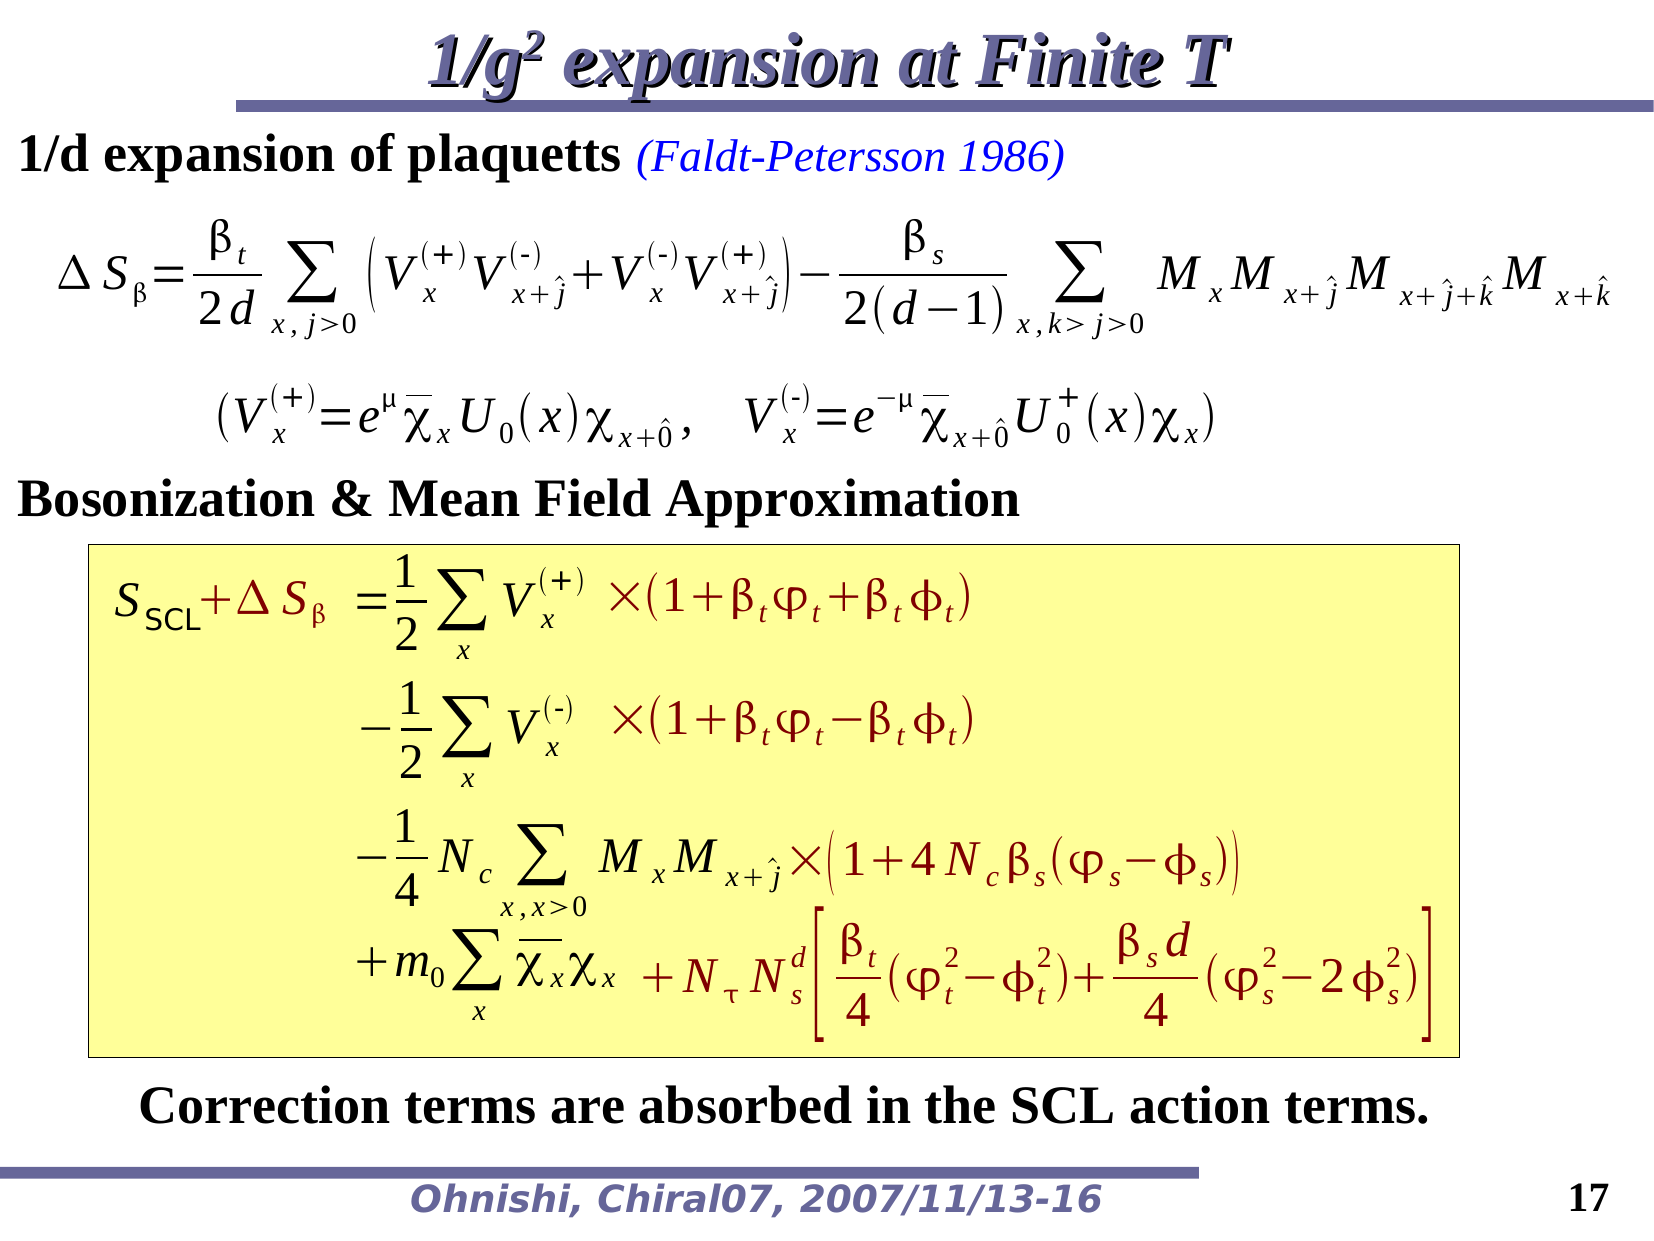

# 1/g2 expansion at Finite T
1/d expansion of plaquetts (Faldt-Petersson 1986)
Bosonization & Mean Field Approximation
Correction terms are absorbed in the SCL action terms.